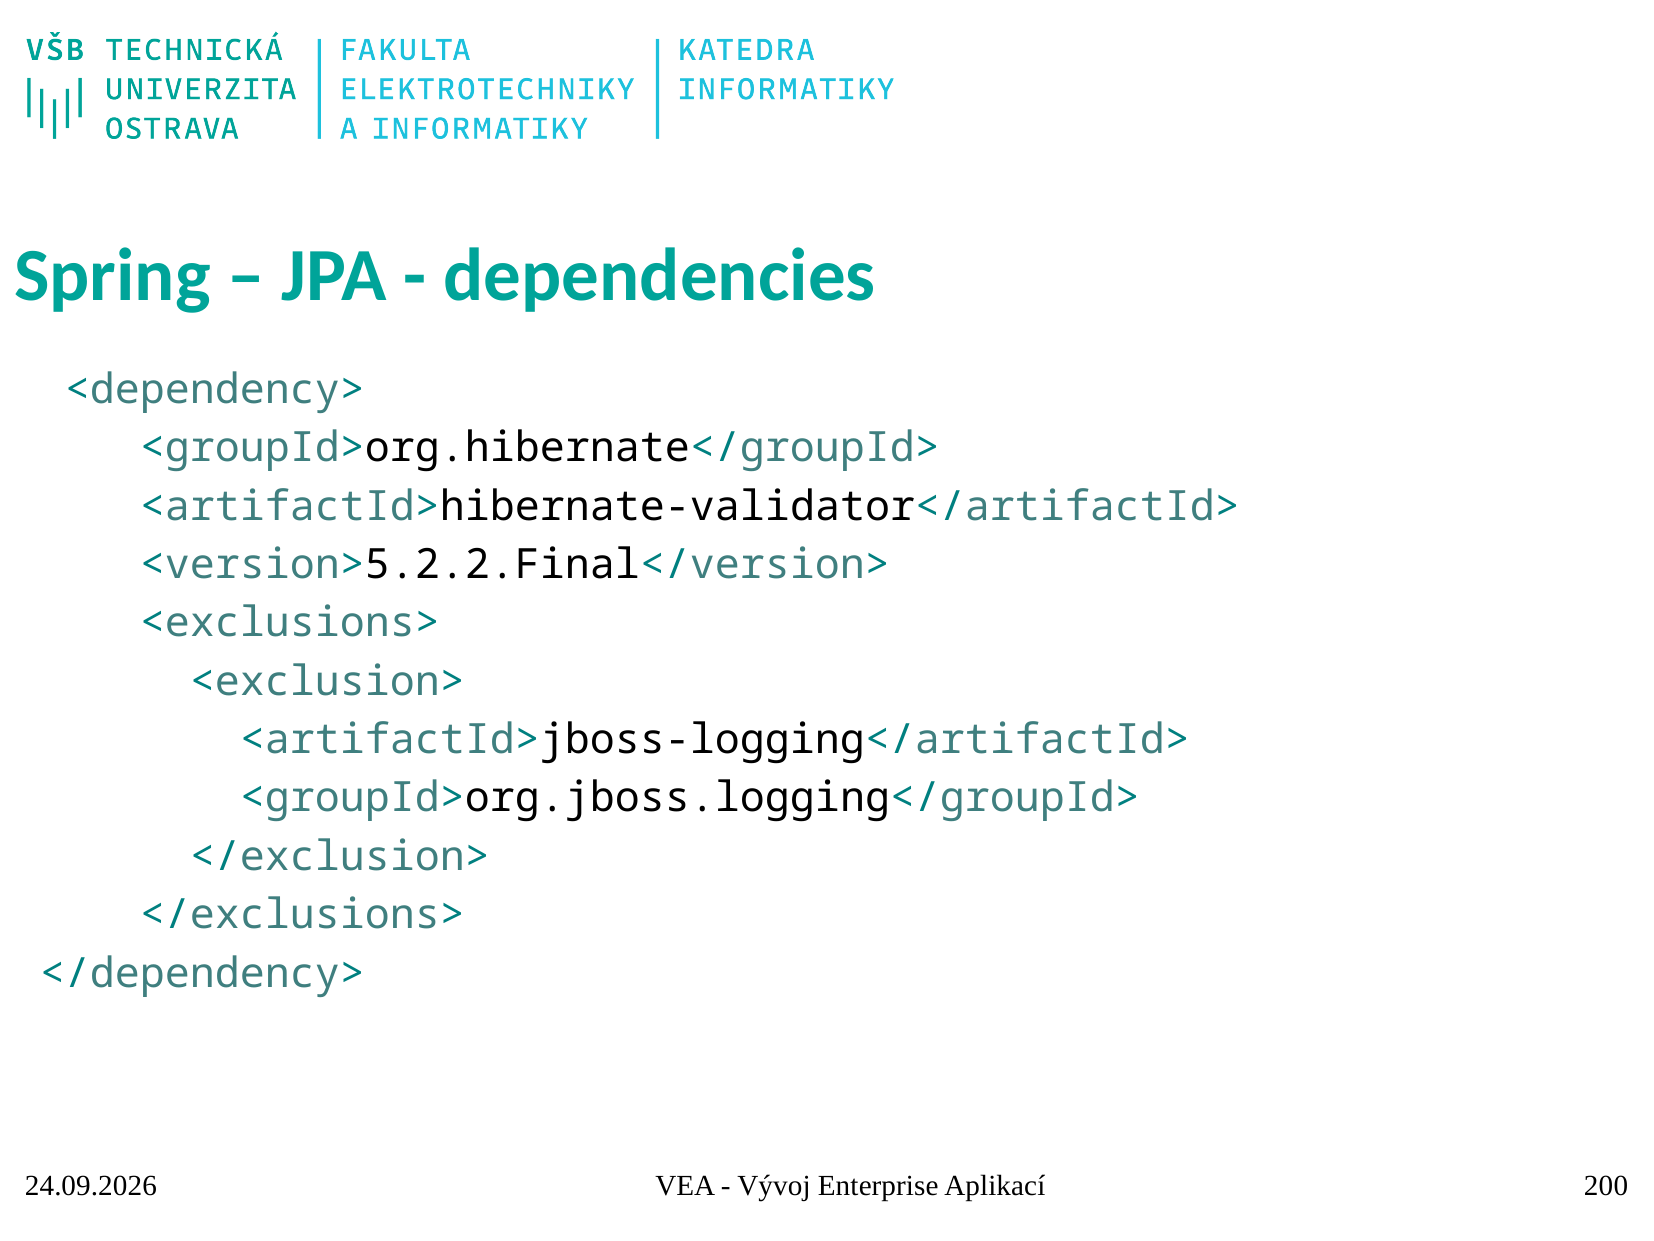

Spring – JPA - dependencies
# <dependency>
 <groupId>org.hibernate</groupId>
 <artifactId>hibernate-validator</artifactId>
 <version>5.2.2.Final</version>
 <exclusions>
 <exclusion>
 <artifactId>jboss-logging</artifactId>
 <groupId>org.jboss.logging</groupId>
 </exclusion>
 </exclusions>
</dependency>
VEA - Vývoj Enterprise Aplikací
200